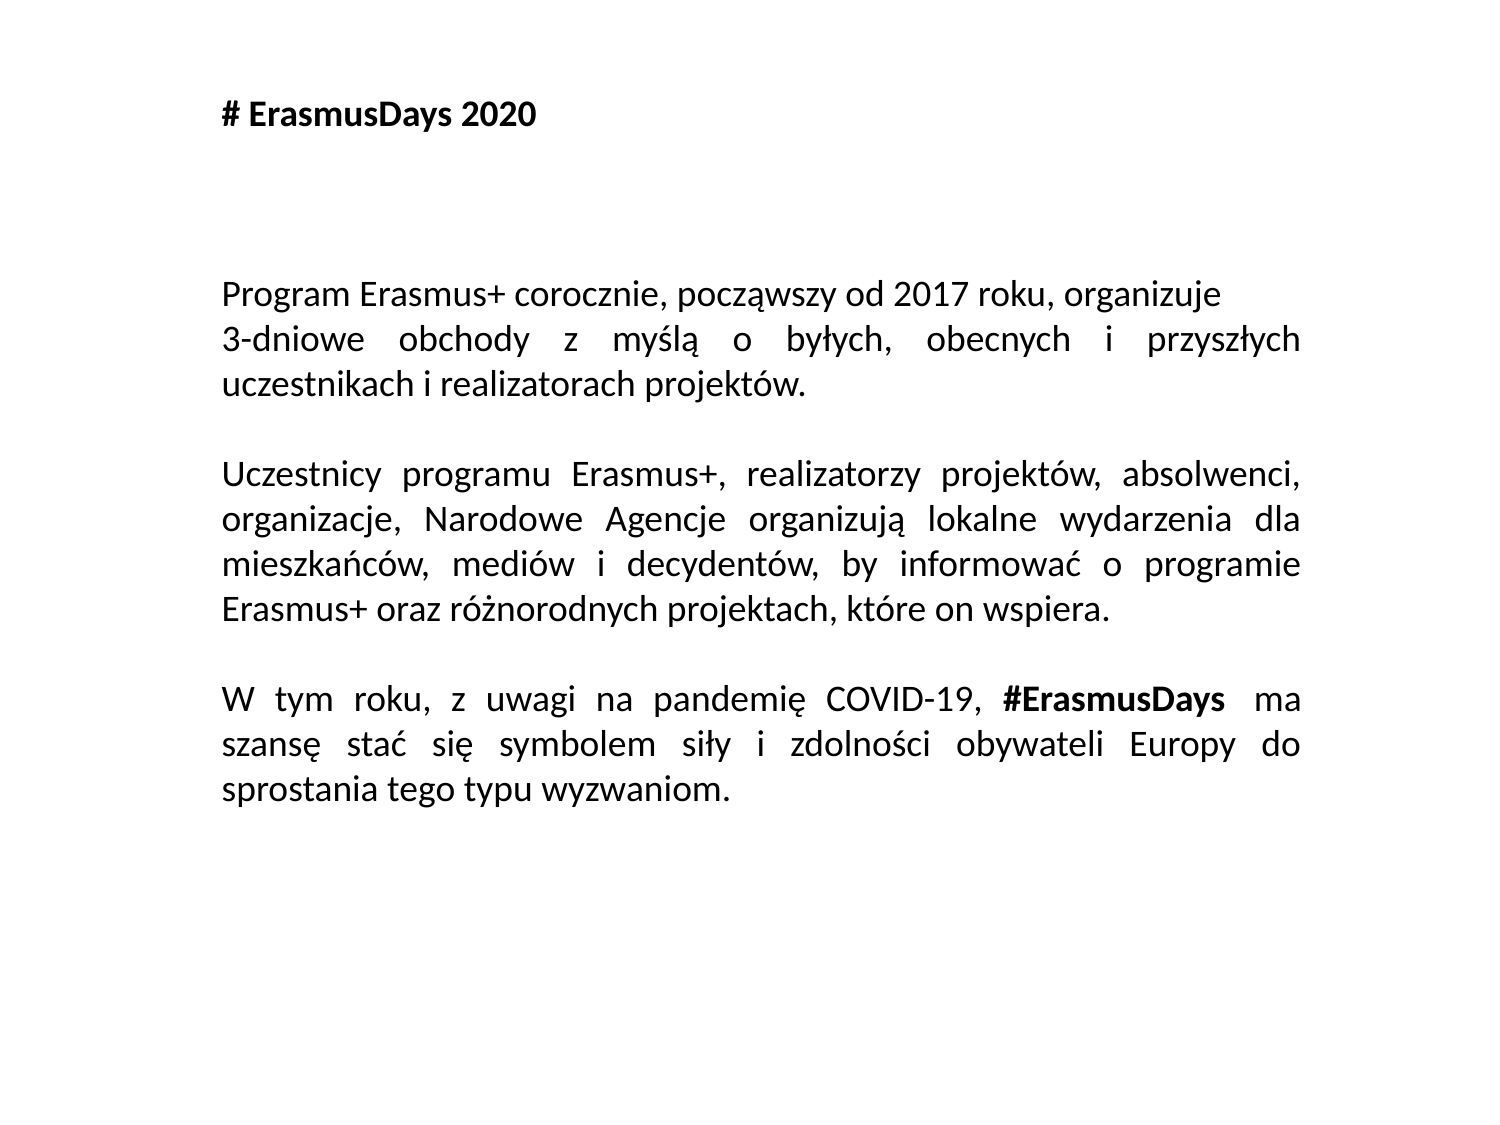

# ErasmusDays 2020
Program Erasmus+ corocznie, począwszy od 2017 roku, organizuje
3-dniowe obchody z myślą o byłych, obecnych i przyszłych uczestnikach i realizatorach projektów.
Uczestnicy programu Erasmus+, realizatorzy projektów, absolwenci, organizacje, Narodowe Agencje organizują lokalne wydarzenia dla mieszkańców, mediów i decydentów, by informować o programie Erasmus+ oraz różnorodnych projektach, które on wspiera.
W tym roku, z uwagi na pandemię COVID-19, #ErasmusDays  ma szansę stać się symbolem siły i zdolności obywateli Europy do sprostania tego typu wyzwaniom.